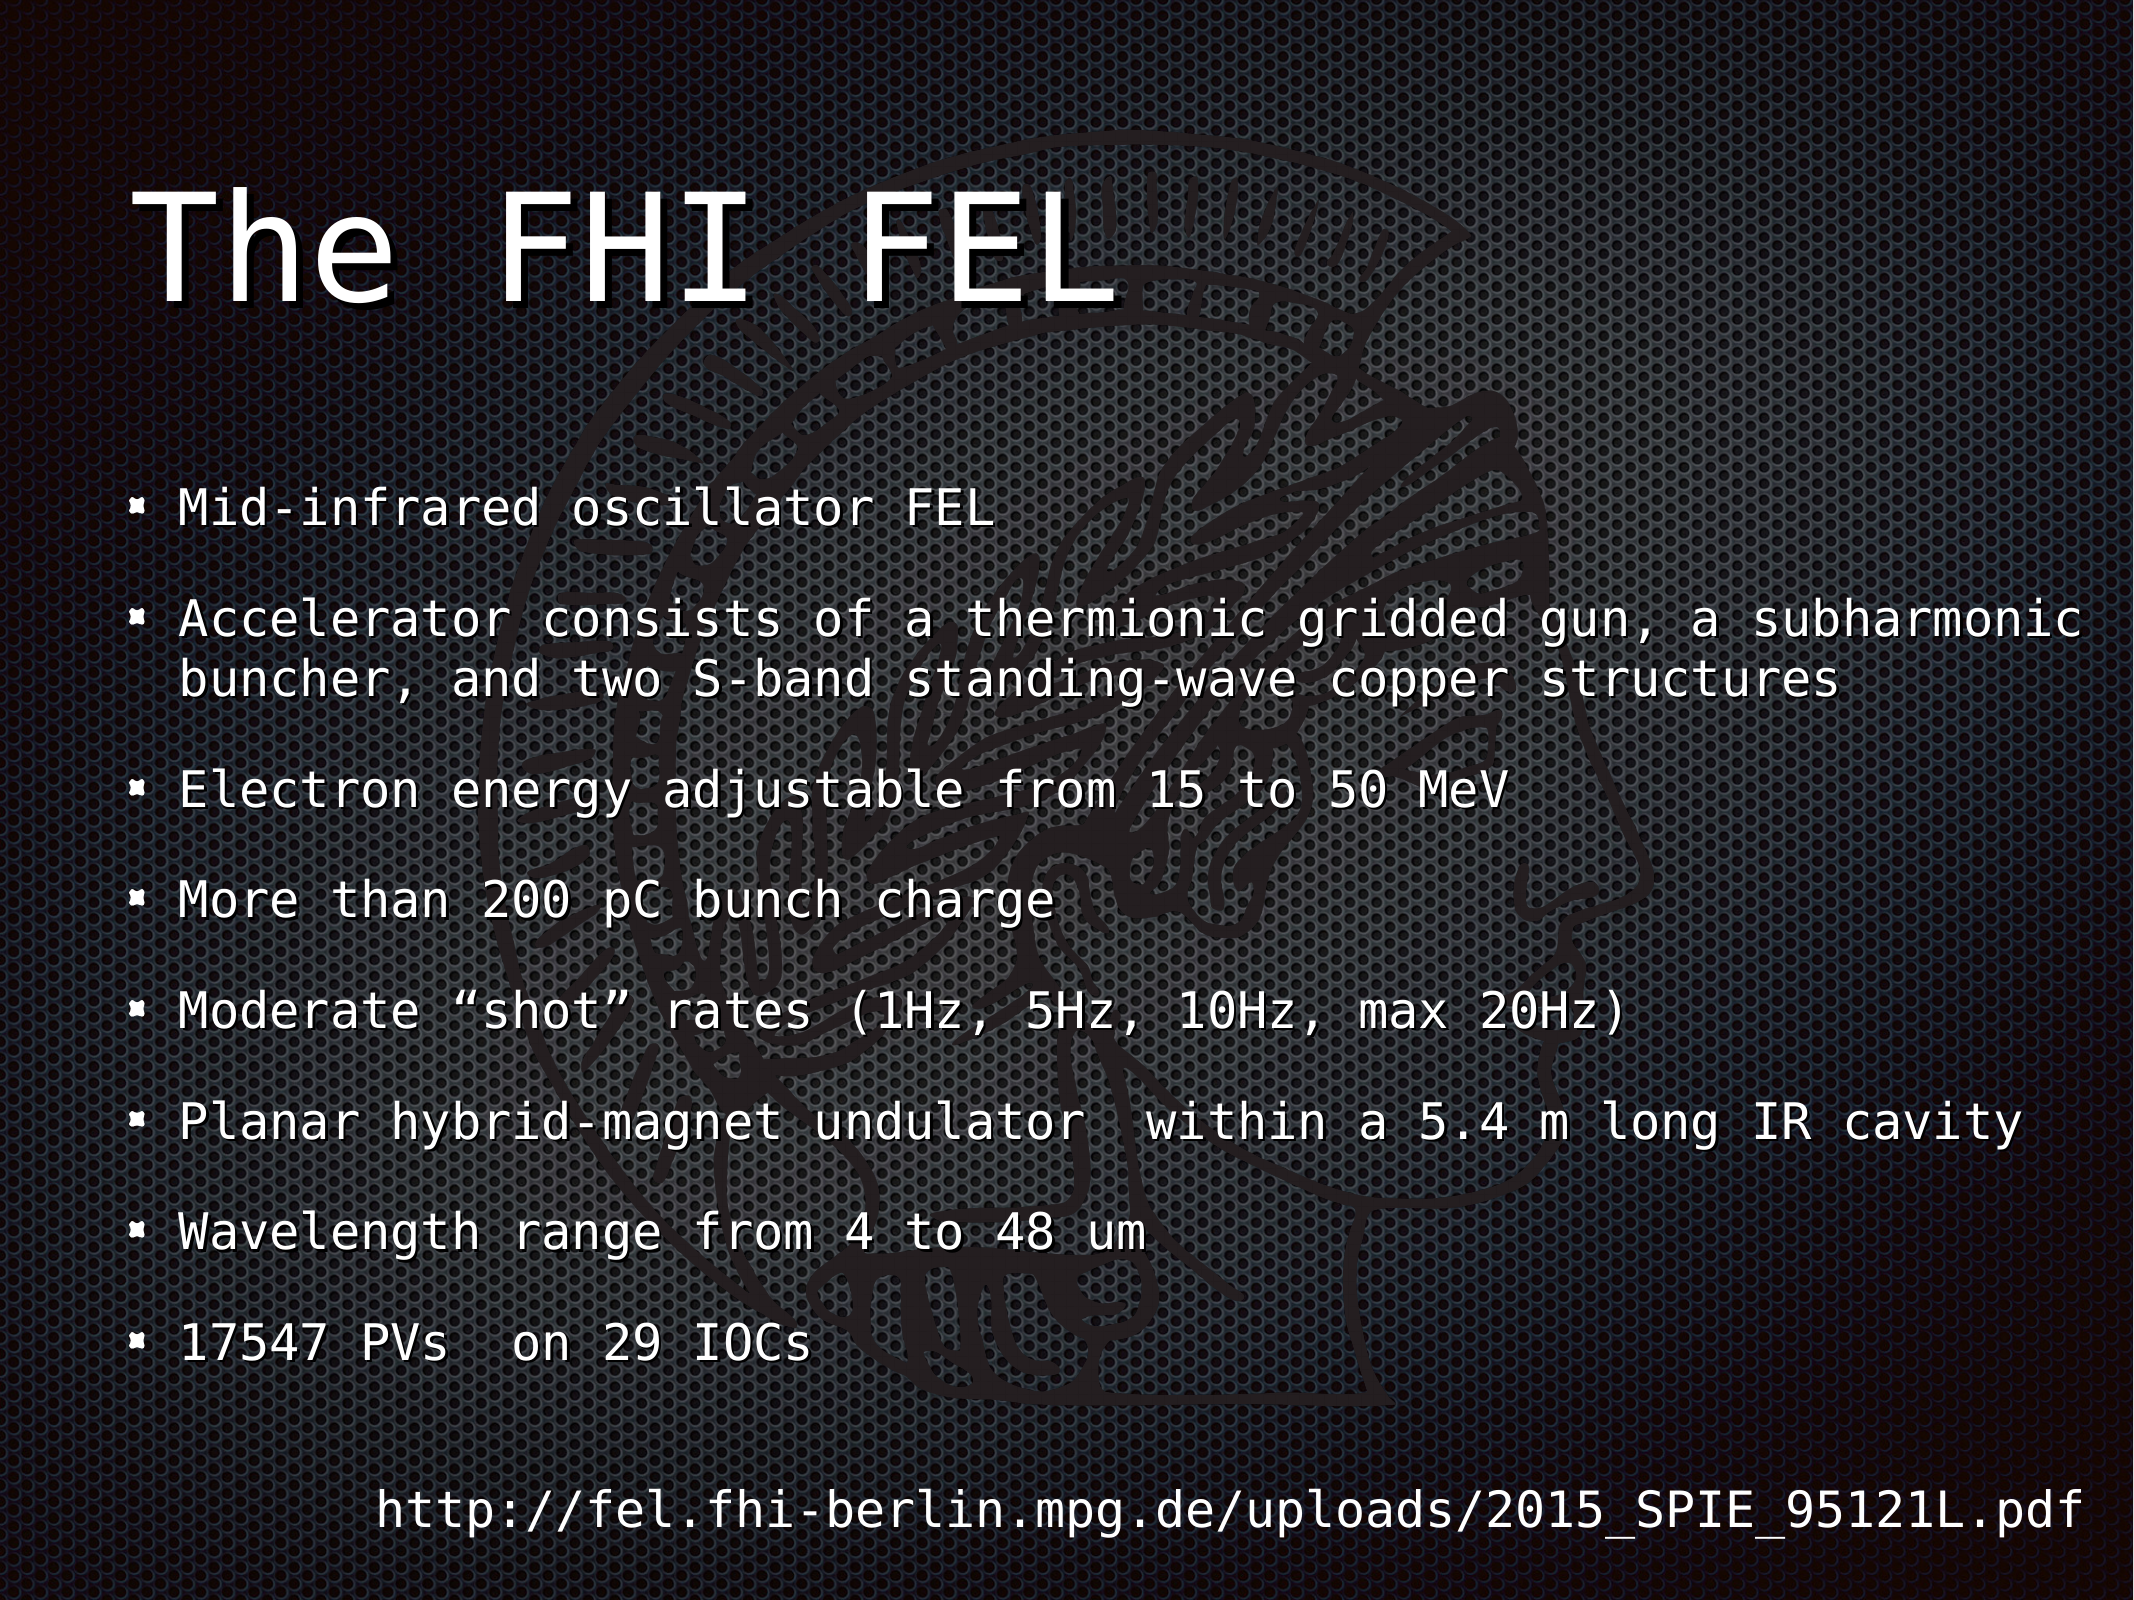

# The FHI FEL
Mid-infrared oscillator FEL
Accelerator consists of a thermionic gridded gun, a subharmonic buncher, and two S-band standing-wave copper structures
Electron energy adjustable from 15 to 50 MeV
More than 200 pC bunch charge
Moderate “shot” rates (1Hz, 5Hz, 10Hz, max 20Hz)
Planar hybrid-magnet undulator within a 5.4 m long IR cavity
Wavelength range from 4 to 48 um
17547 PVs on 29 IOCs
http://fel.fhi-berlin.mpg.de/uploads/2015_SPIE_95121L.pdf